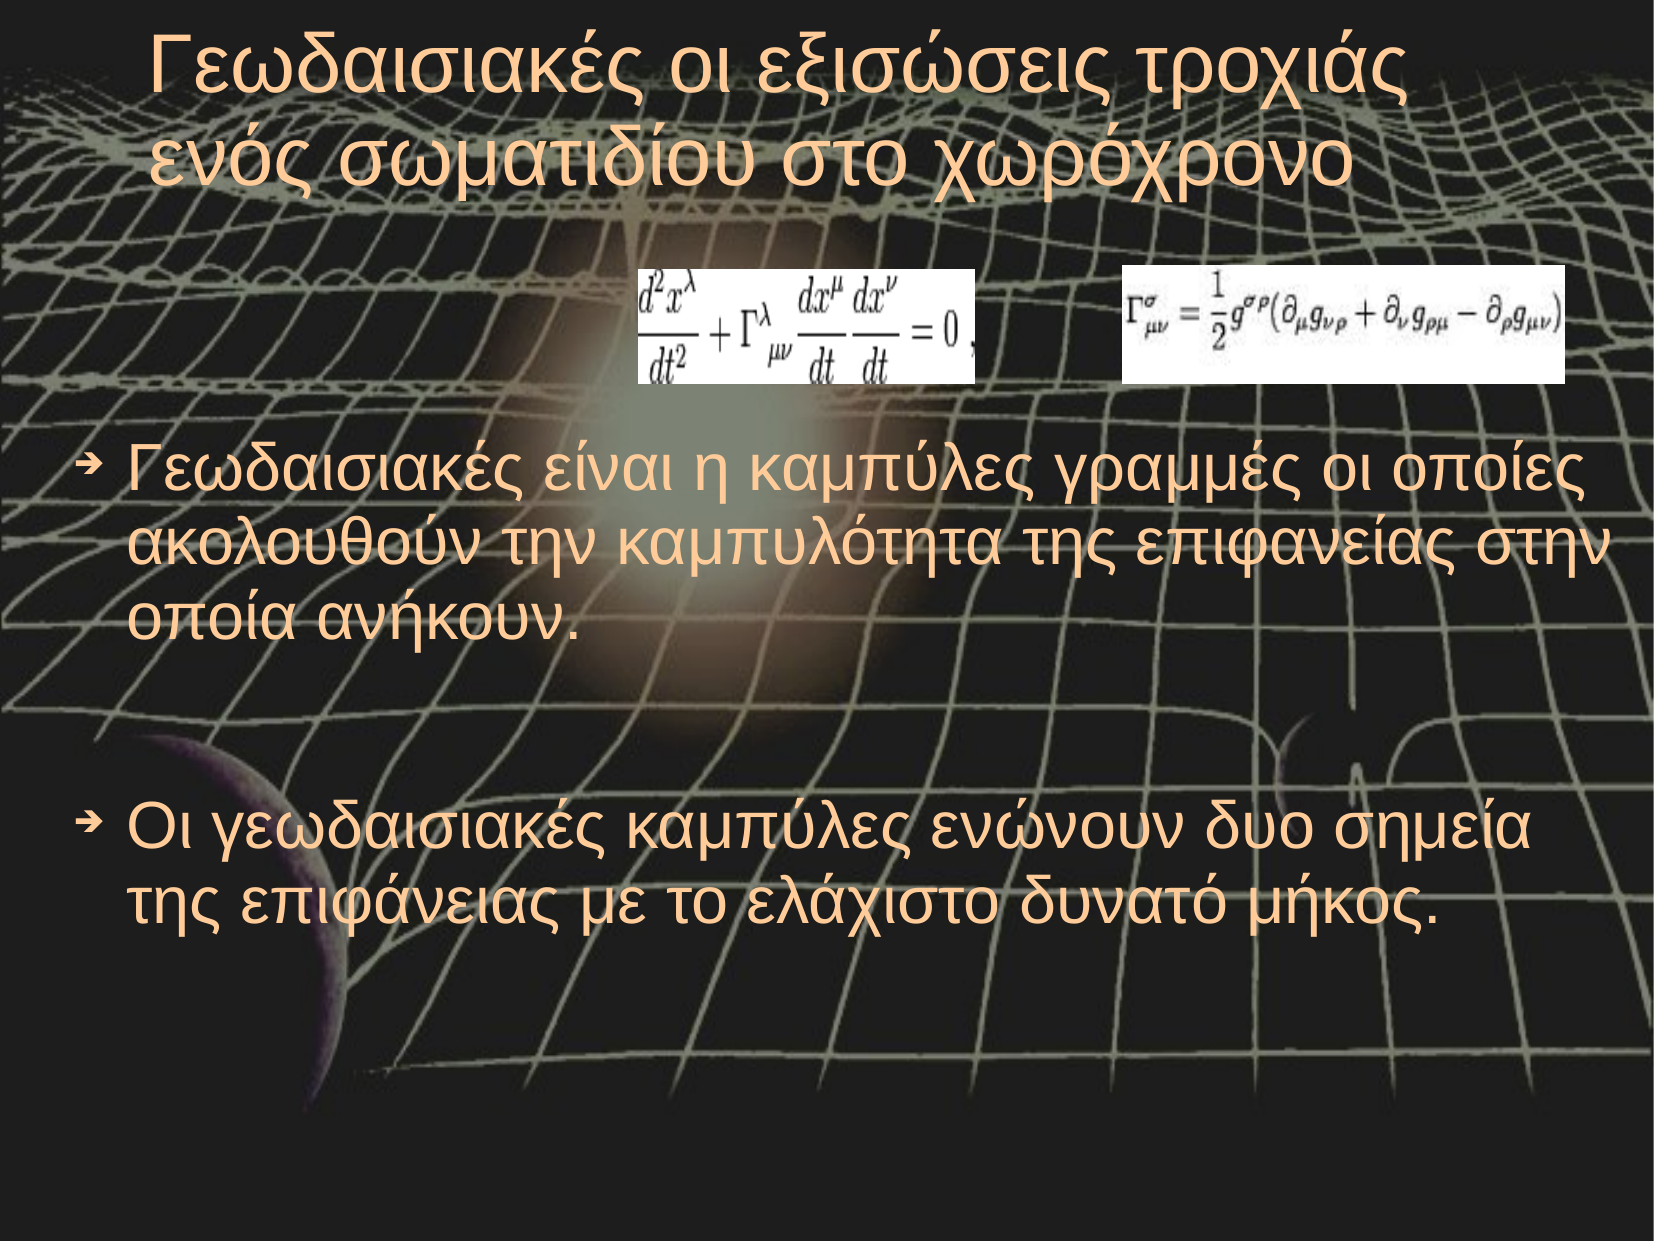

# Γεωδαισιακές οι εξισώσεις τροχιάς ενός σωματιδίου στο χωρόχρονο
Γεωδαισιακές είναι η καμπύλες γραμμές οι οποίες ακολουθούν την καμπυλότητα της επιφανείας στην οποία ανήκουν.
Οι γεωδαισιακές καμπύλες ενώνουν δυο σημεία της επιφάνειας με το ελάχιστο δυνατό μήκος.